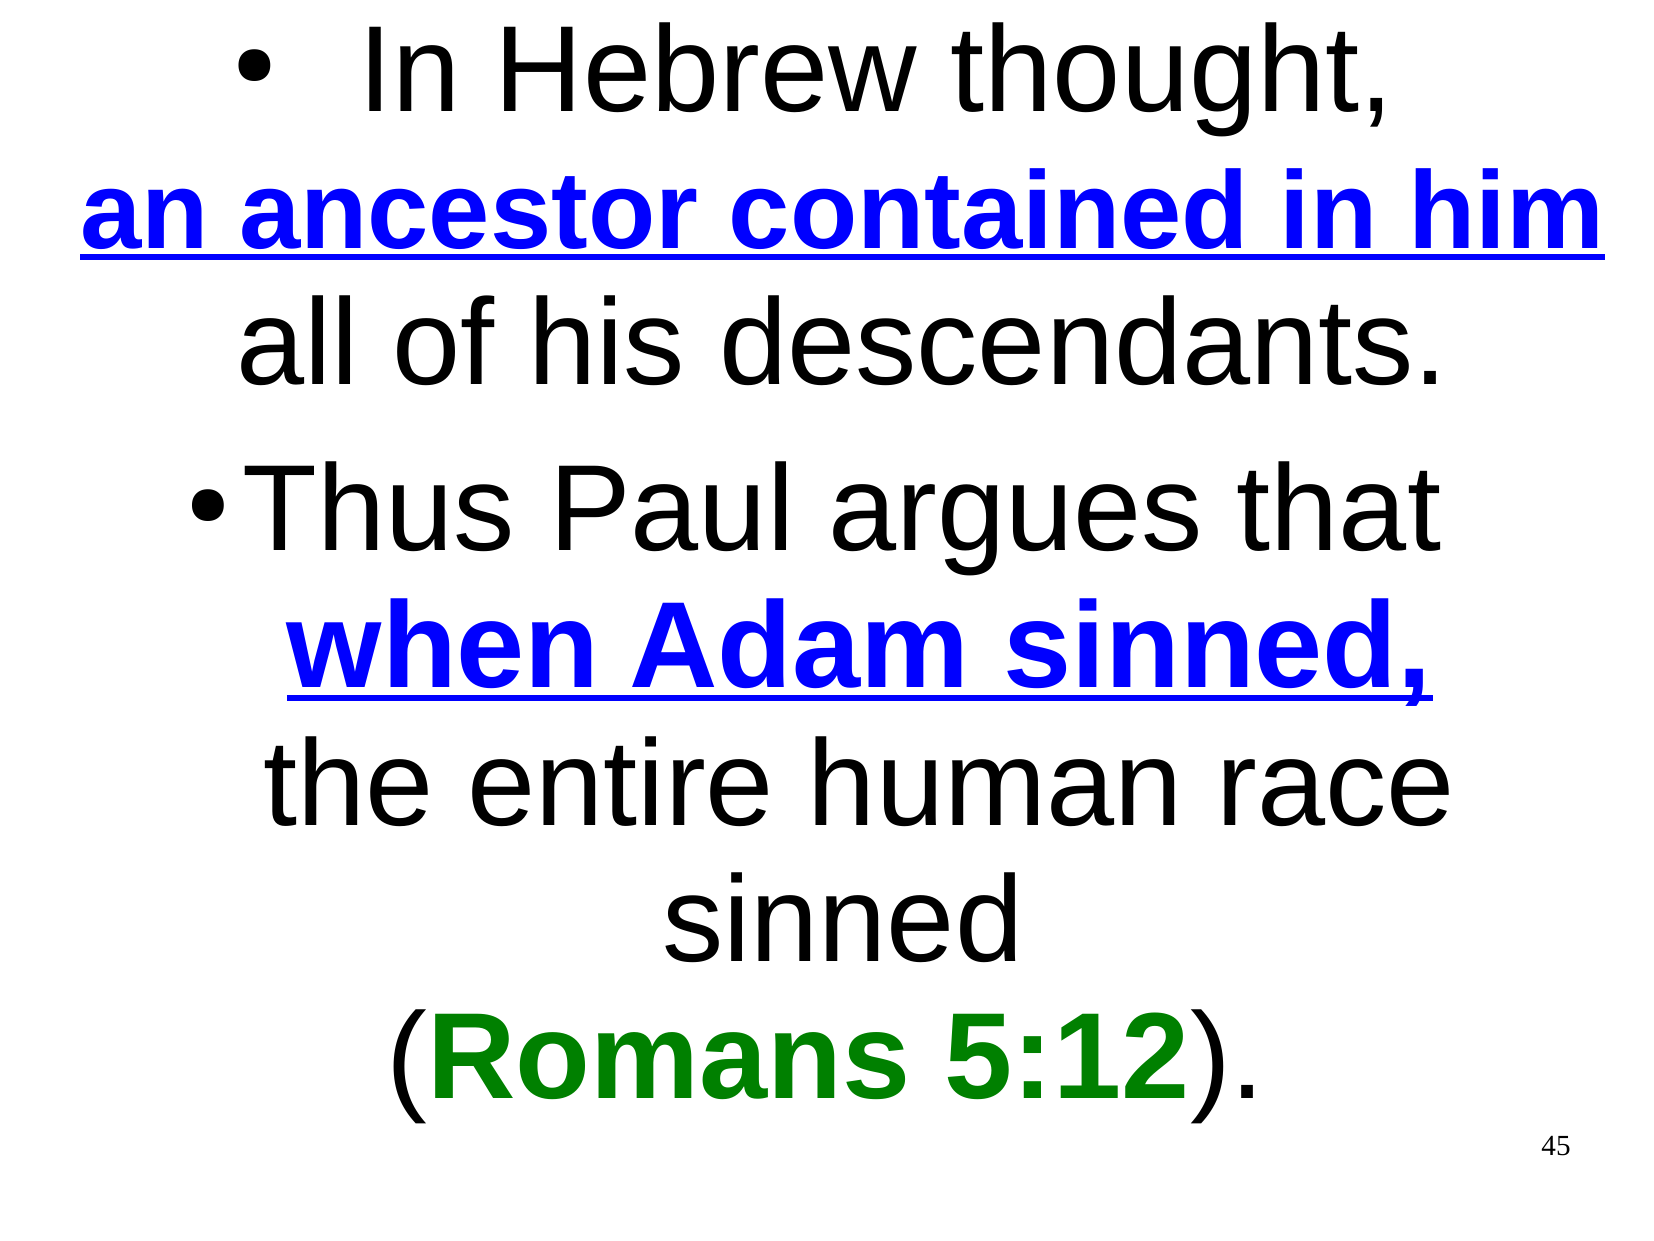

# In Hebrew thought, an ancestor contained in him all of his descendants.
Thus Paul argues that
when Adam sinned,
 the entire human race
sinned
(Romans 5:12).
45